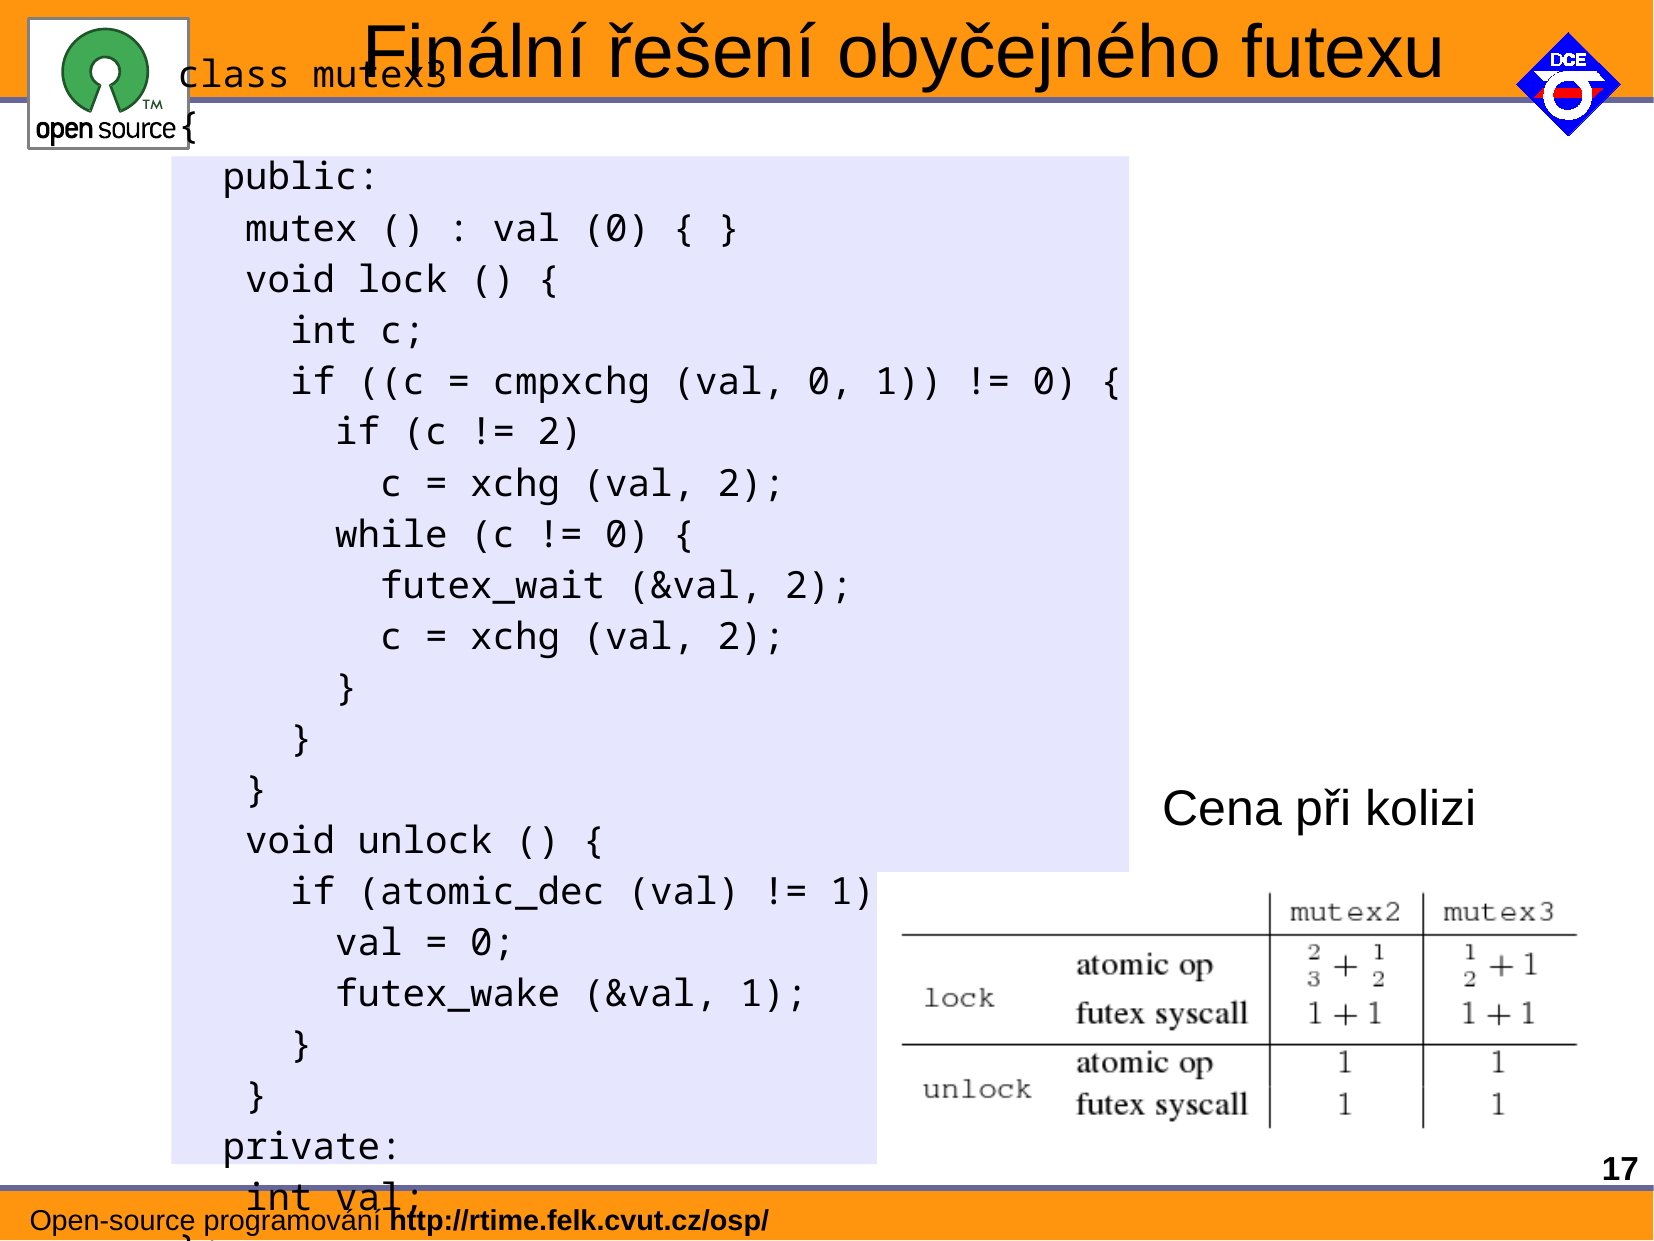

# Finální řešení obyčejného futexu
class mutex3
{
 public:
 mutex () : val (0) { }
 void lock () {
 int c;
 if ((c = cmpxchg (val, 0, 1)) != 0) {
 if (c != 2)
 c = xchg (val, 2);
 while (c != 0) {
 futex_wait (&val, 2);
 c = xchg (val, 2);
 }
 }
 }
 void unlock () {
 if (atomic_dec (val) != 1) {
 val = 0;
 futex_wake (&val, 1);
 }
 }
 private:
 int val;
};
Cena při kolizi